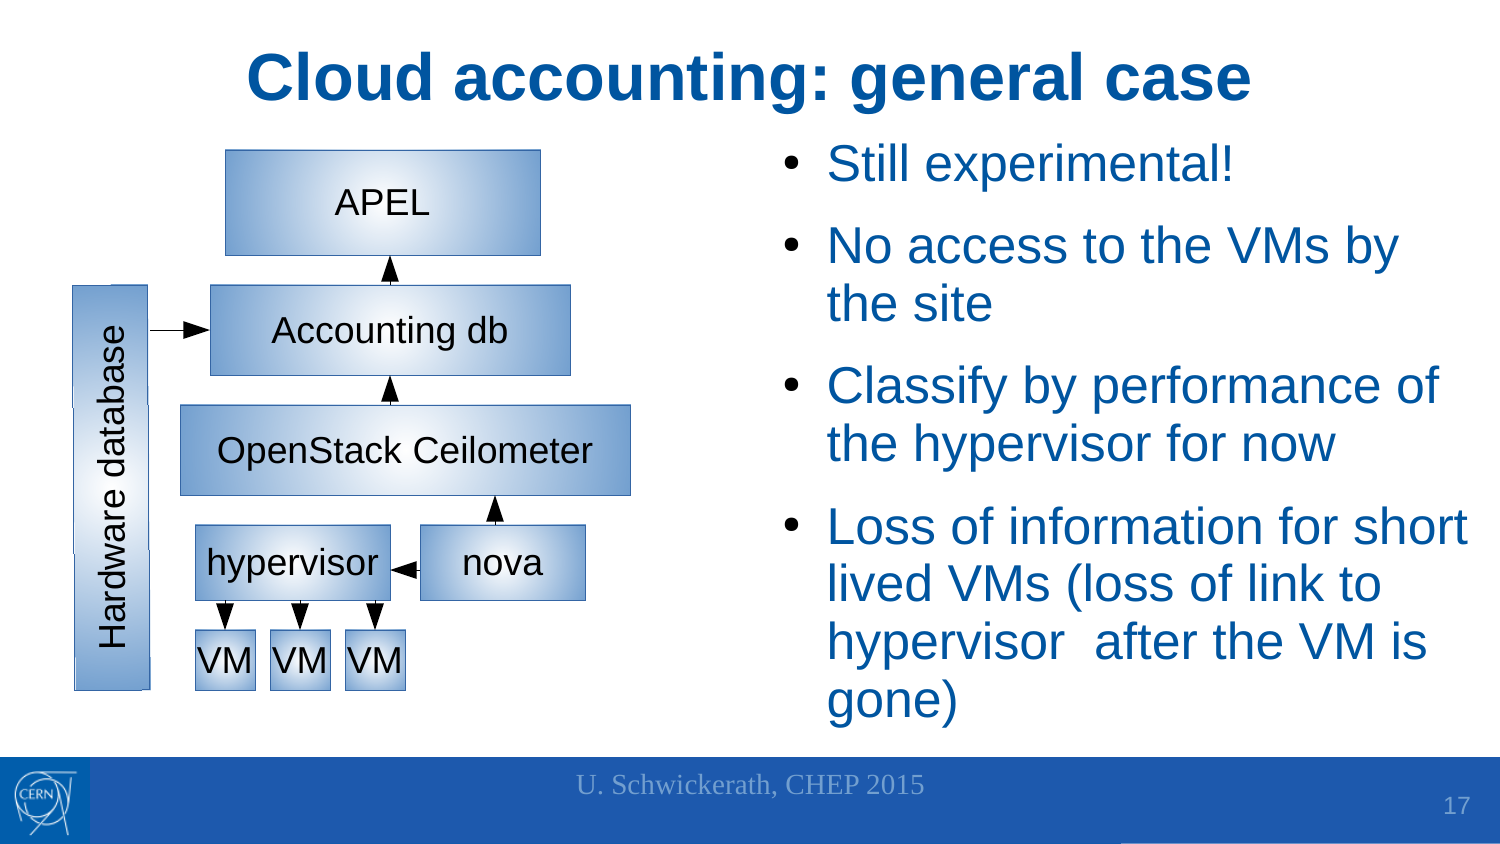

# Cloud accounting: general case
Still experimental!
No access to the VMs by the site
Classify by performance of the hypervisor for now
Loss of information for short lived VMs (loss of link to hypervisor after the VM is gone)
APEL
Accounting db
OpenStack Ceilometer
Hardware database
hypervisor
nova
VM
VM
VM
U. Schwickerath, CHEP 2015
17